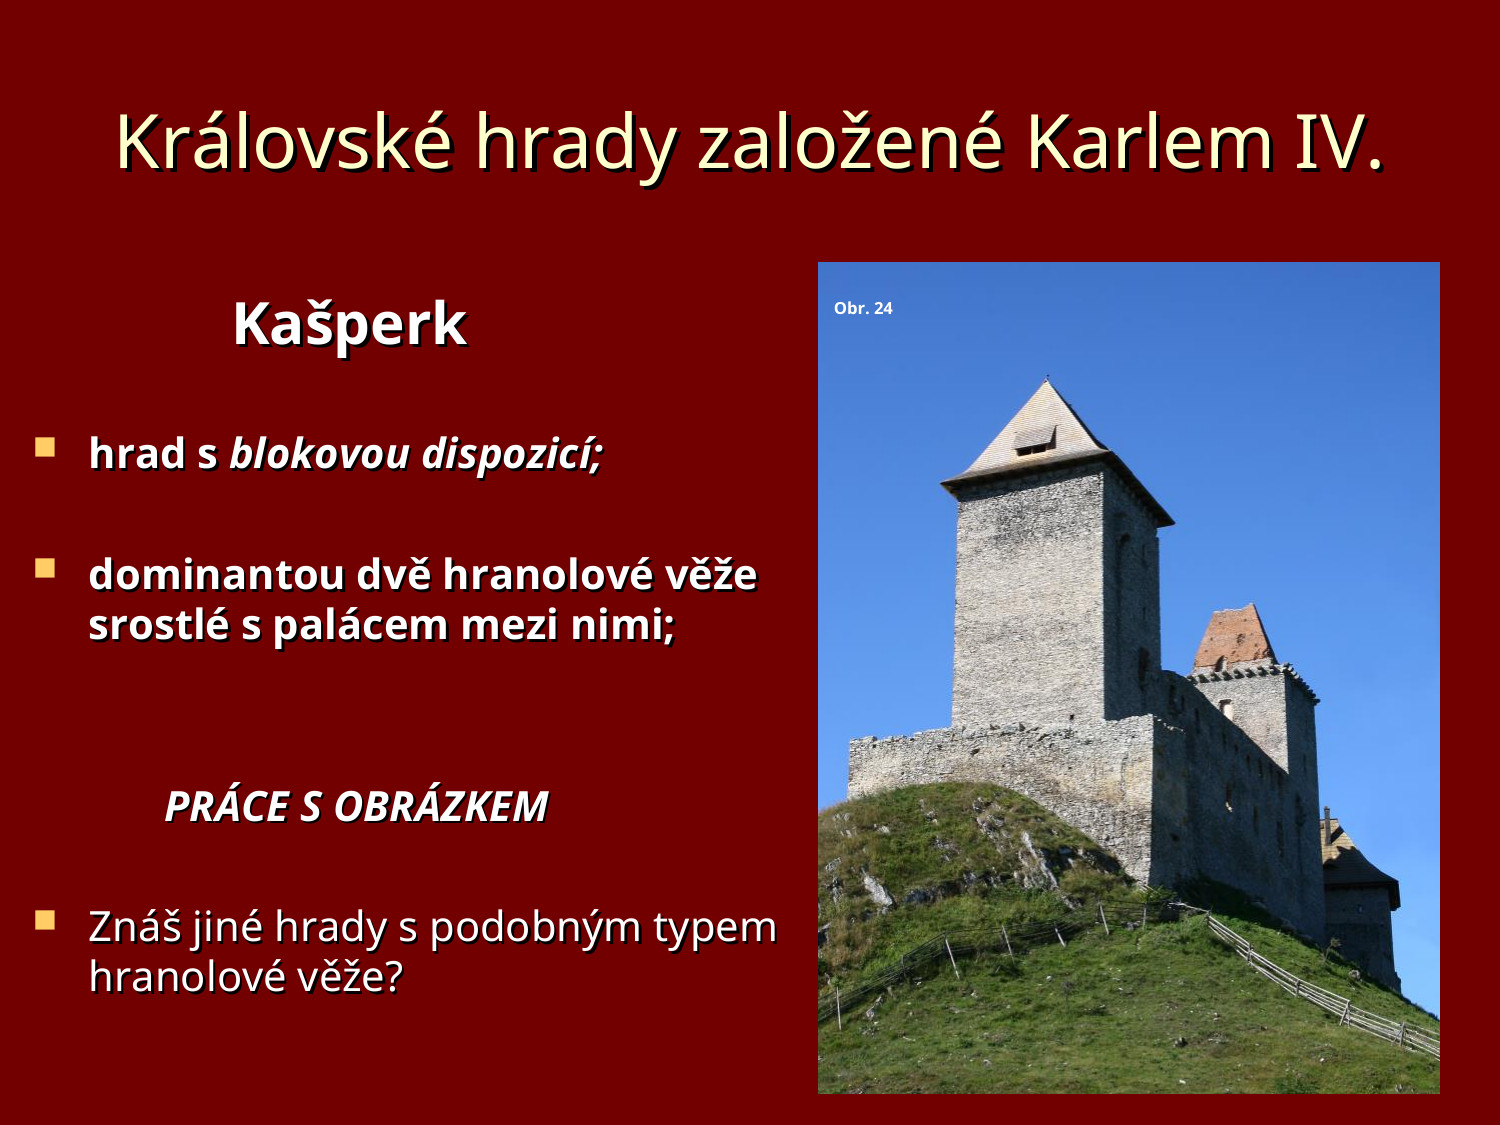

# Královské hrady založené Karlem IV.
 Kašperk
hrad s blokovou dispozicí;
dominantou dvě hranolové věže srostlé s palácem mezi nimi;
	 PRÁCE S OBRÁZKEM
Znáš jiné hrady s podobným typem hranolové věže?
Obr. 24